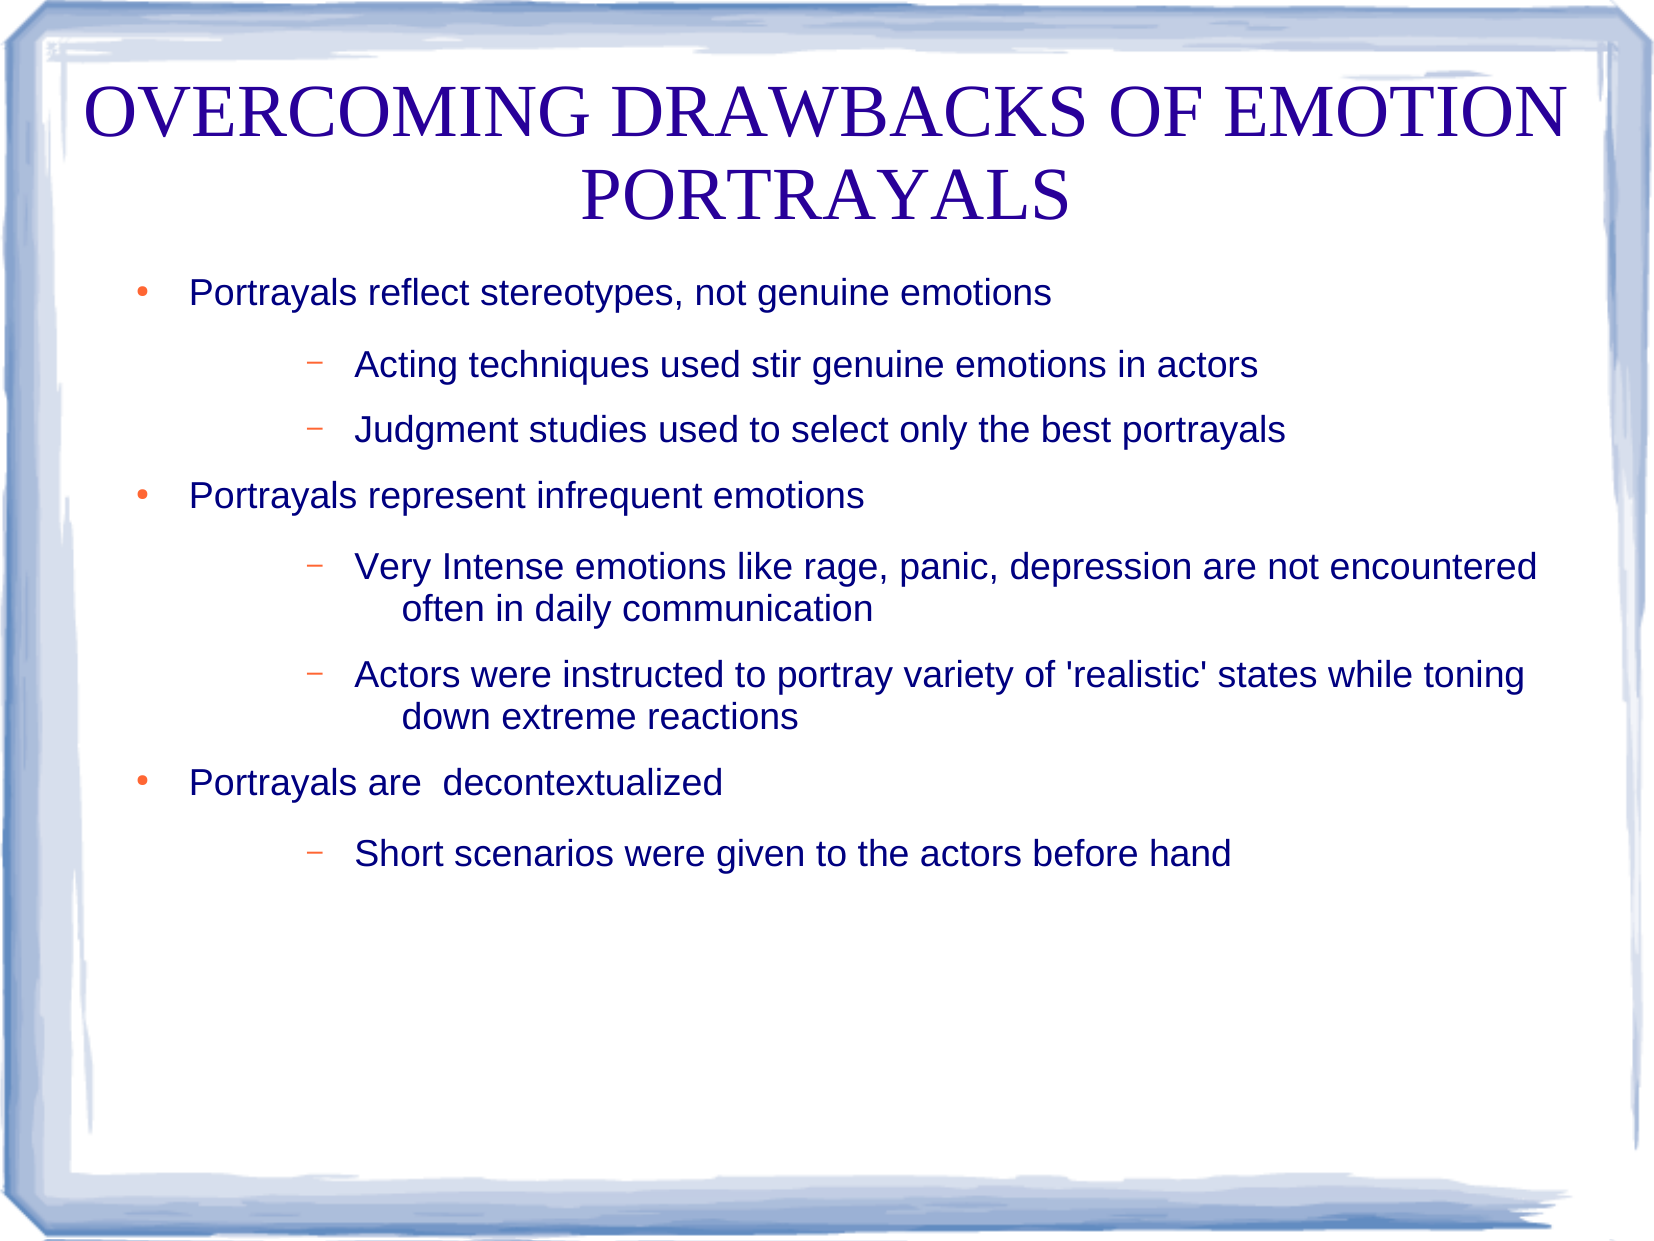

# OVERCOMING DRAWBACKS OF EMOTION PORTRAYALS
Portrayals reflect stereotypes, not genuine emotions
Acting techniques used stir genuine emotions in actors
Judgment studies used to select only the best portrayals
Portrayals represent infrequent emotions
Very Intense emotions like rage, panic, depression are not encountered often in daily communication
Actors were instructed to portray variety of 'realistic' states while toning down extreme reactions
Portrayals are decontextualized
Short scenarios were given to the actors before hand